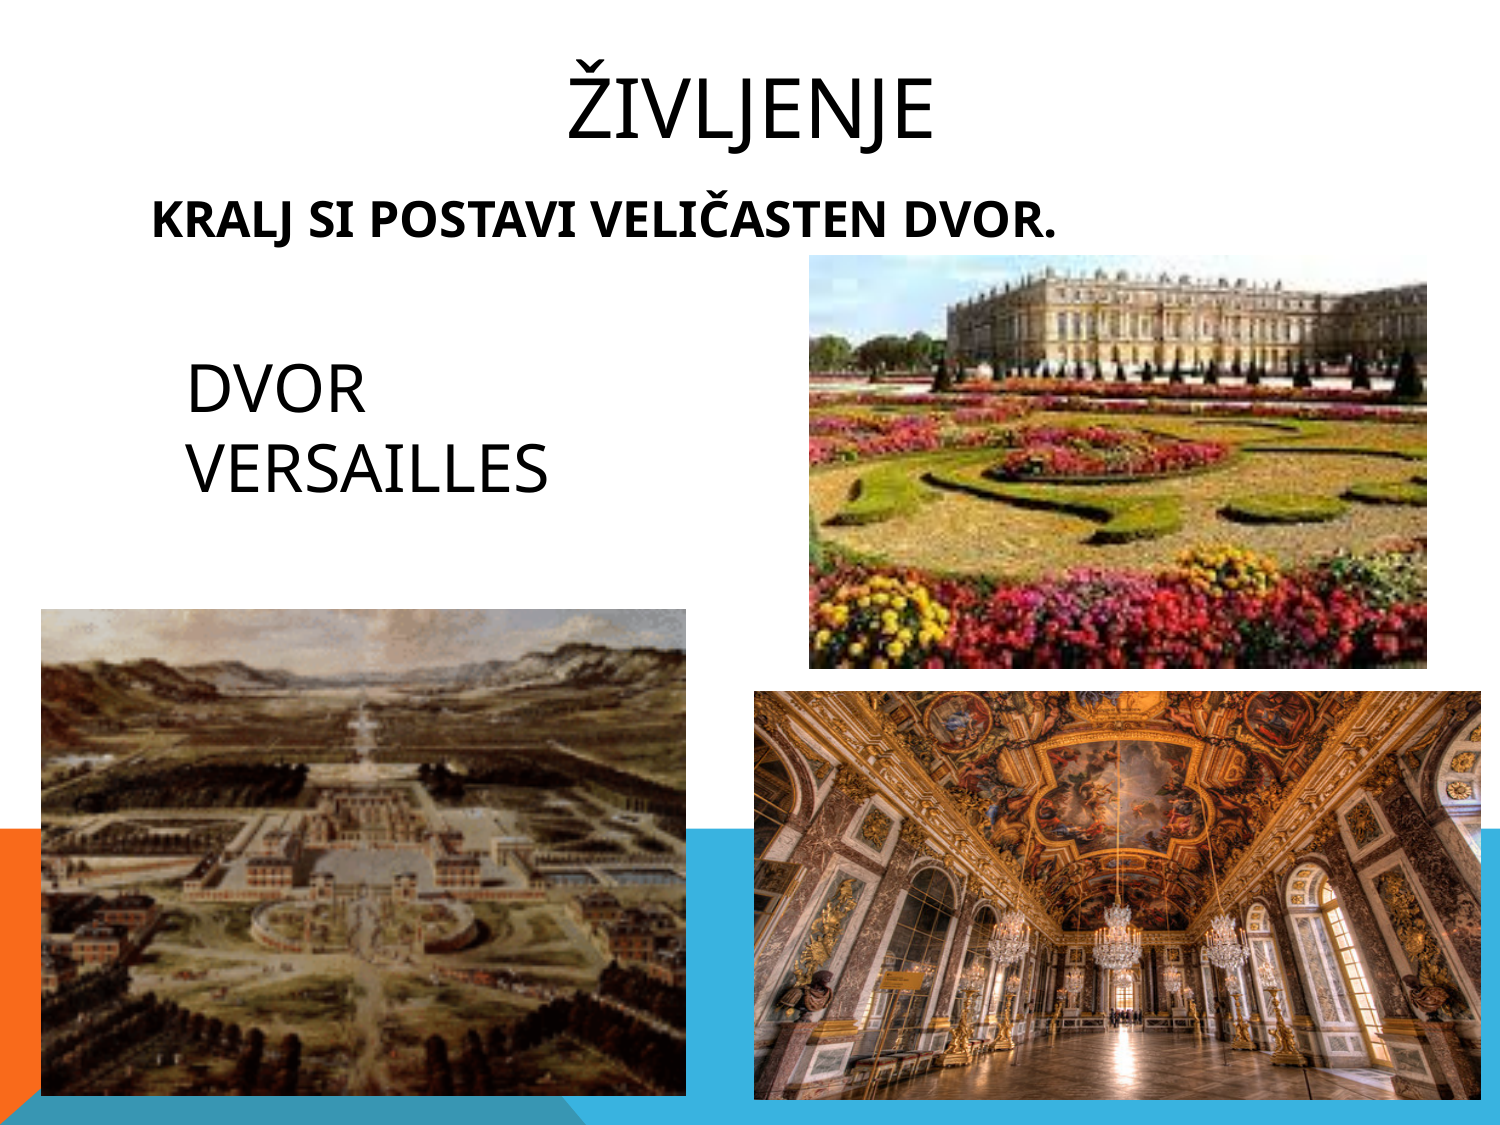

# ŽIVLJENJE
KRALJ SI POSTAVI VELIČASTEN DVOR.
DVOR VERSAILLES